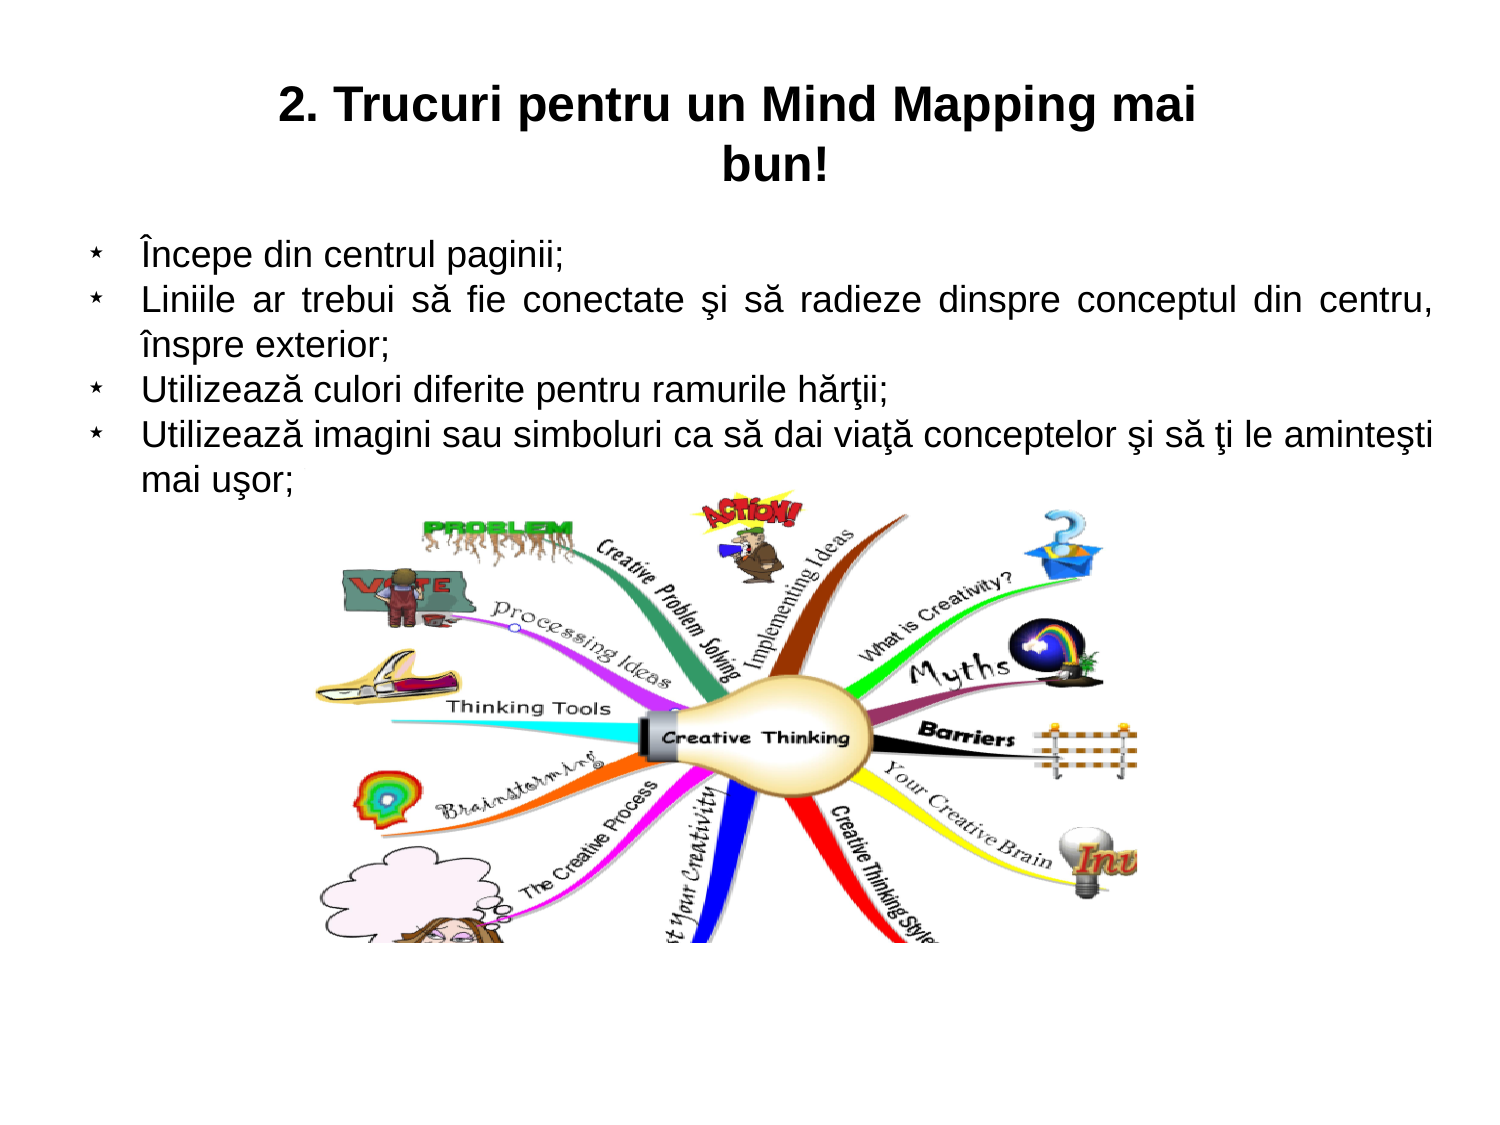

# 2. Trucuri pentru un Mind Mapping mai bun!
Începe din centrul paginii;
Liniile ar trebui să fie conectate şi să radieze dinspre conceptul din centru, înspre exterior;
Utilizează culori diferite pentru ramurile hărţii;
Utilizează imagini sau simboluri ca să dai viaţă conceptelor şi să ţi le aminteşti mai uşor;